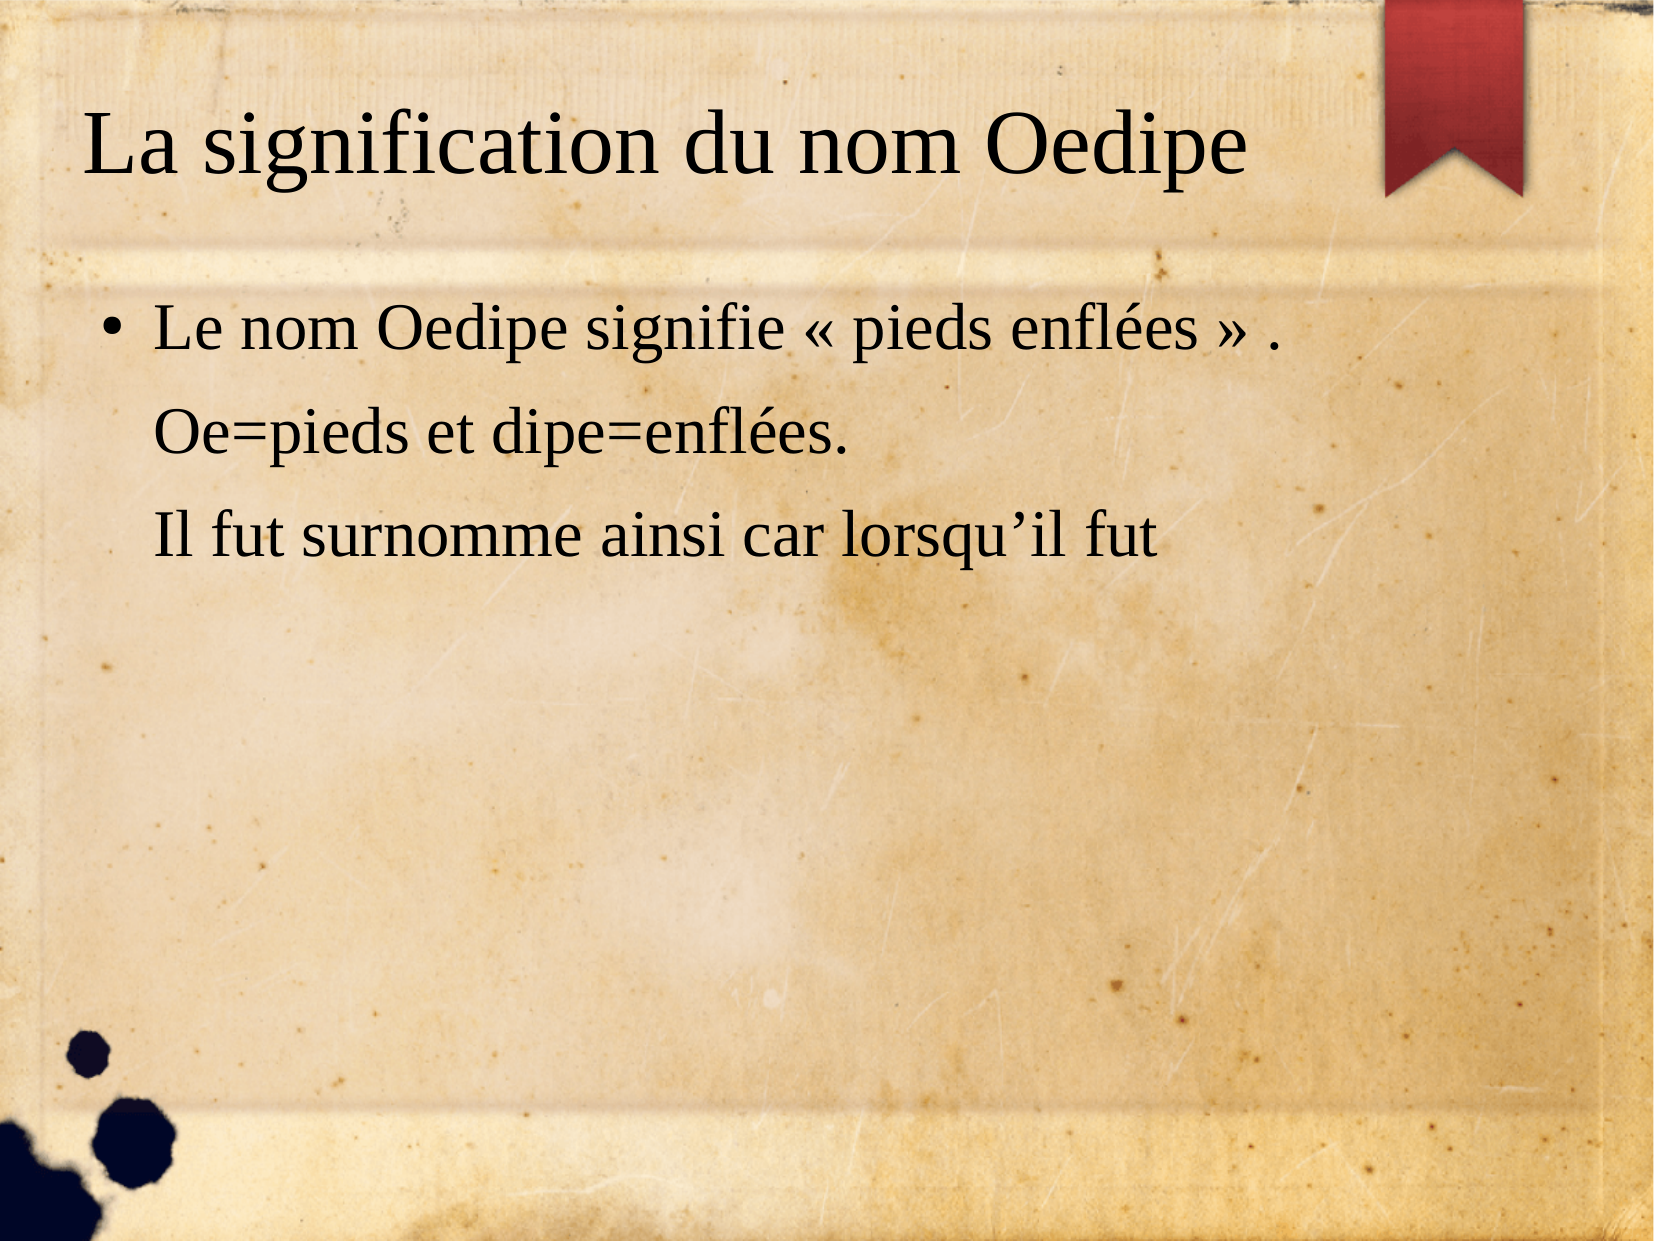

# La signification du nom Oedipe
Le nom Oedipe signifie « pieds enflées » .
Oe=pieds et dipe=enflées.
Il fut surnomme ainsi car lorsqu’il fut